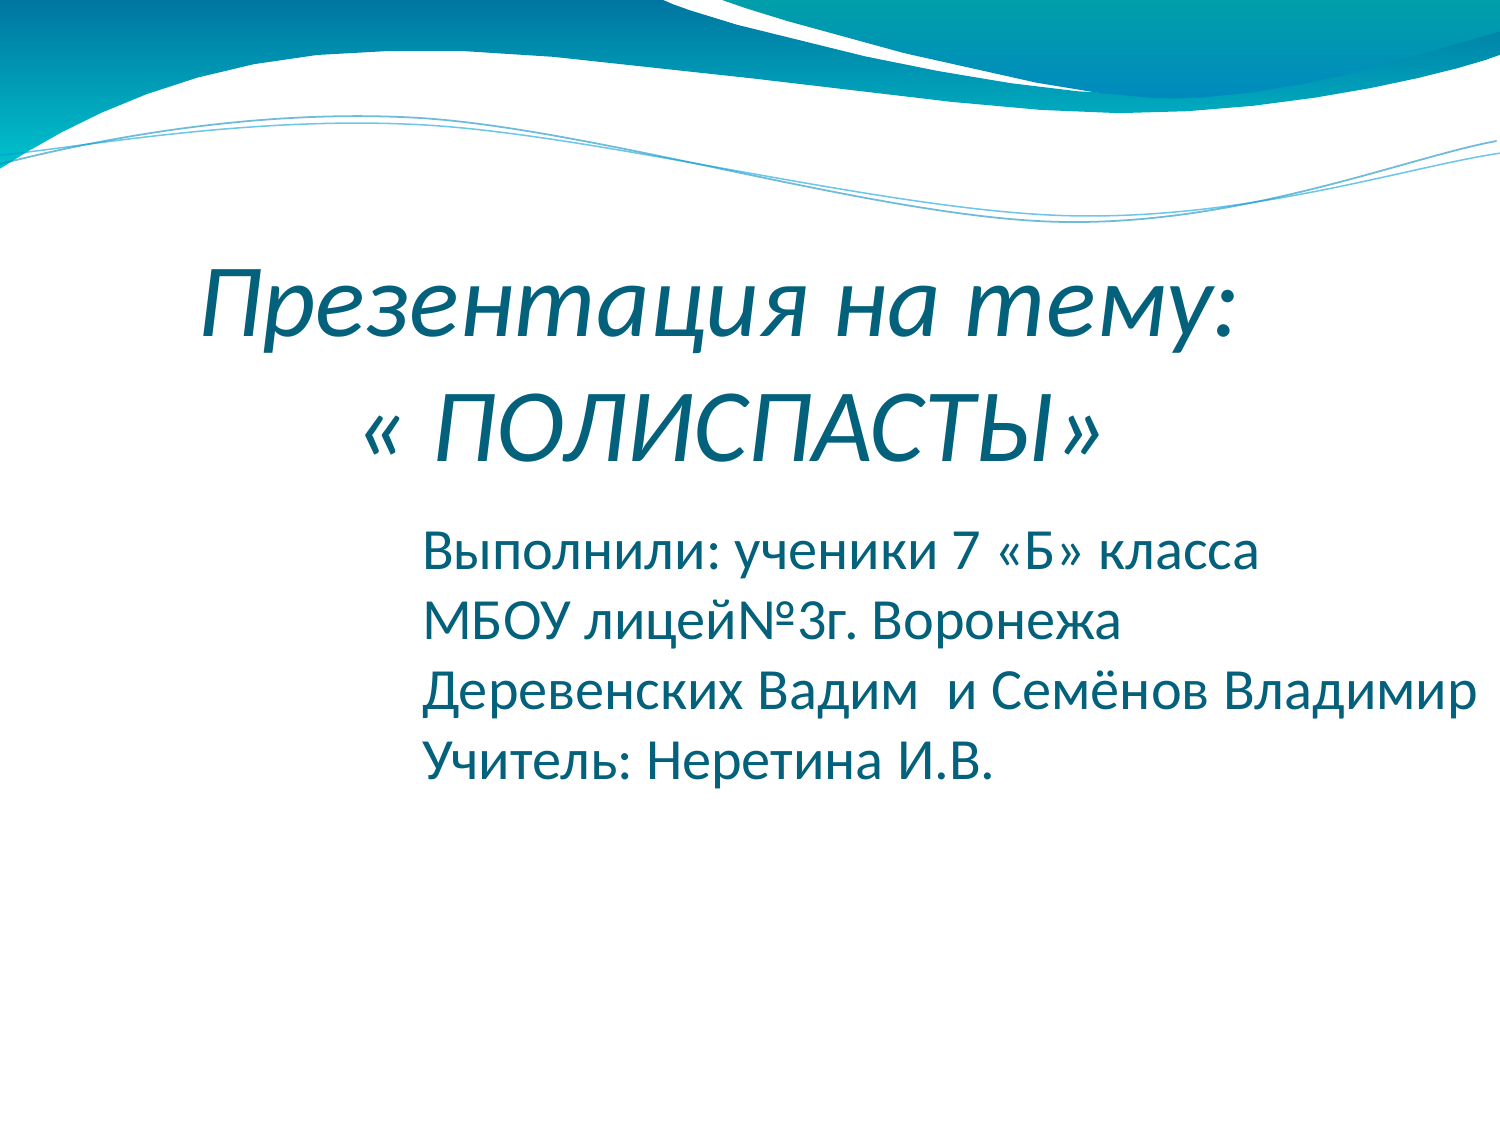

# Презентация на тему: « ПОЛИСПАСТЫ»
Выполнили: ученики 7 «Б» класса
МБОУ лицей№3г. Воронежа
Деревенских Вадим и Семёнов Владимир
Учитель: Неретина И.В.